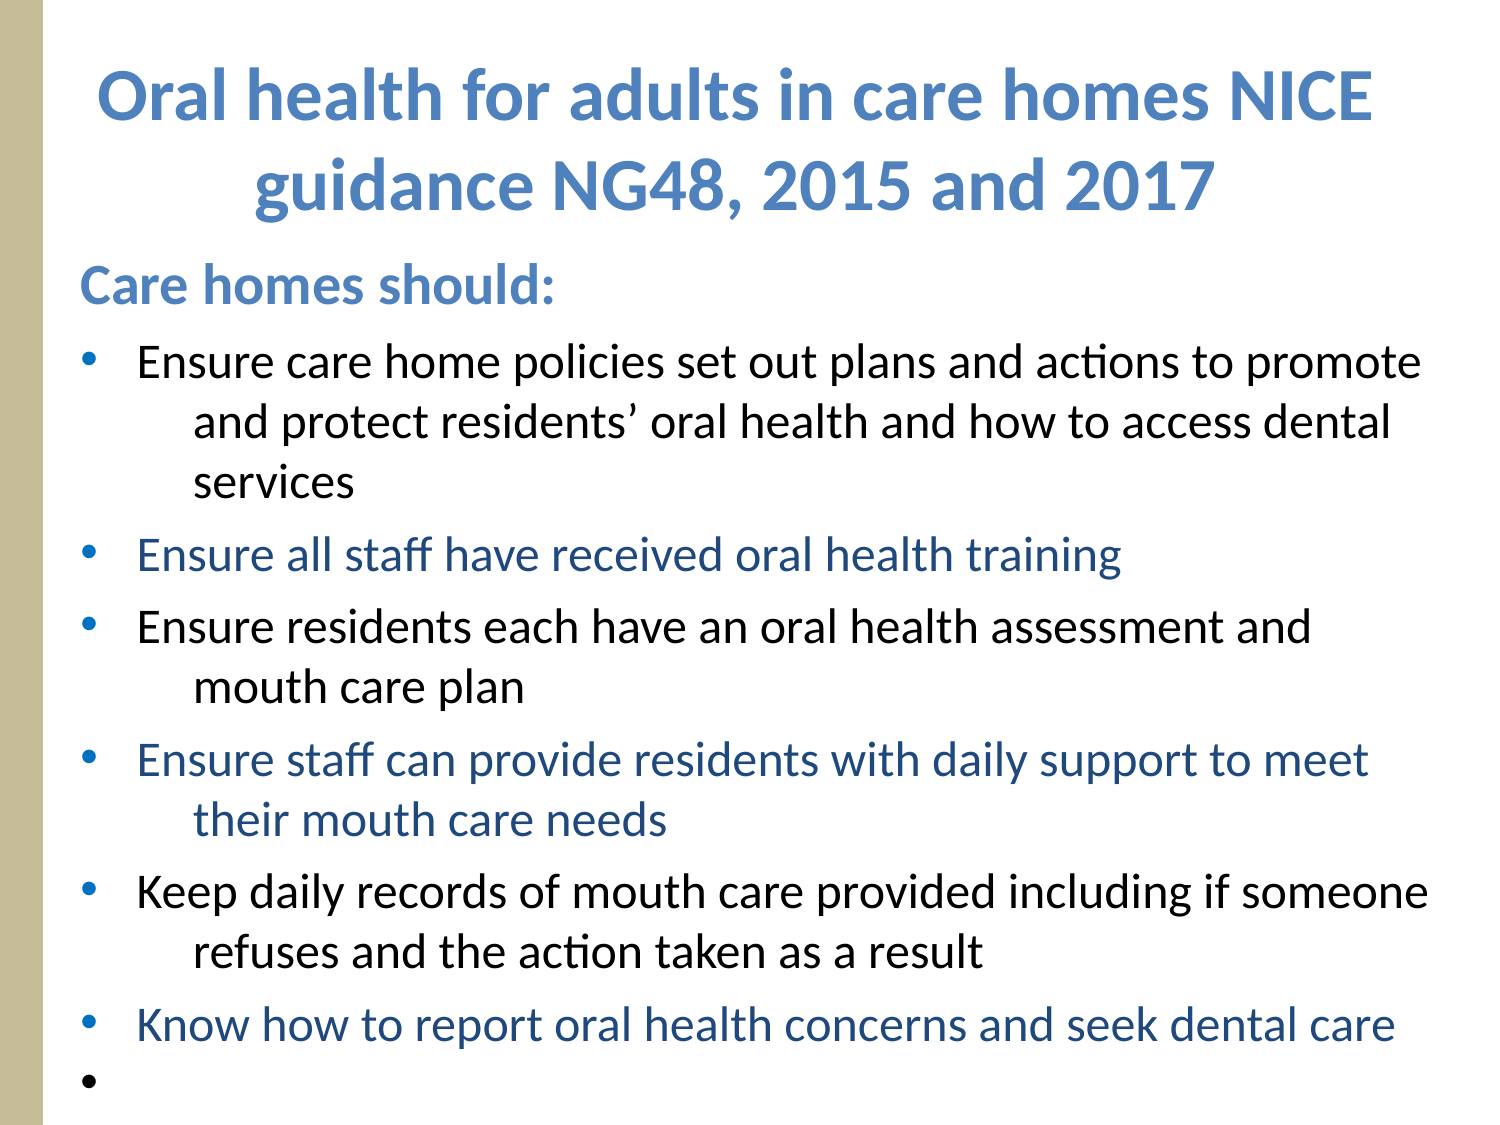

# Oral health for adults in care homes NICE guidance NG48, 2015 and 2017
Care homes should:
Ensure care home policies set out plans and actions to promote and protect residents’ oral health and how to access dental services
Ensure all staff have received oral health training
Ensure residents each have an oral health assessment and mouth care plan
Ensure staff can provide residents with daily support to meet their mouth care needs
Keep daily records of mouth care provided including if someone refuses and the action taken as a result
Know how to report oral health concerns and seek dental care